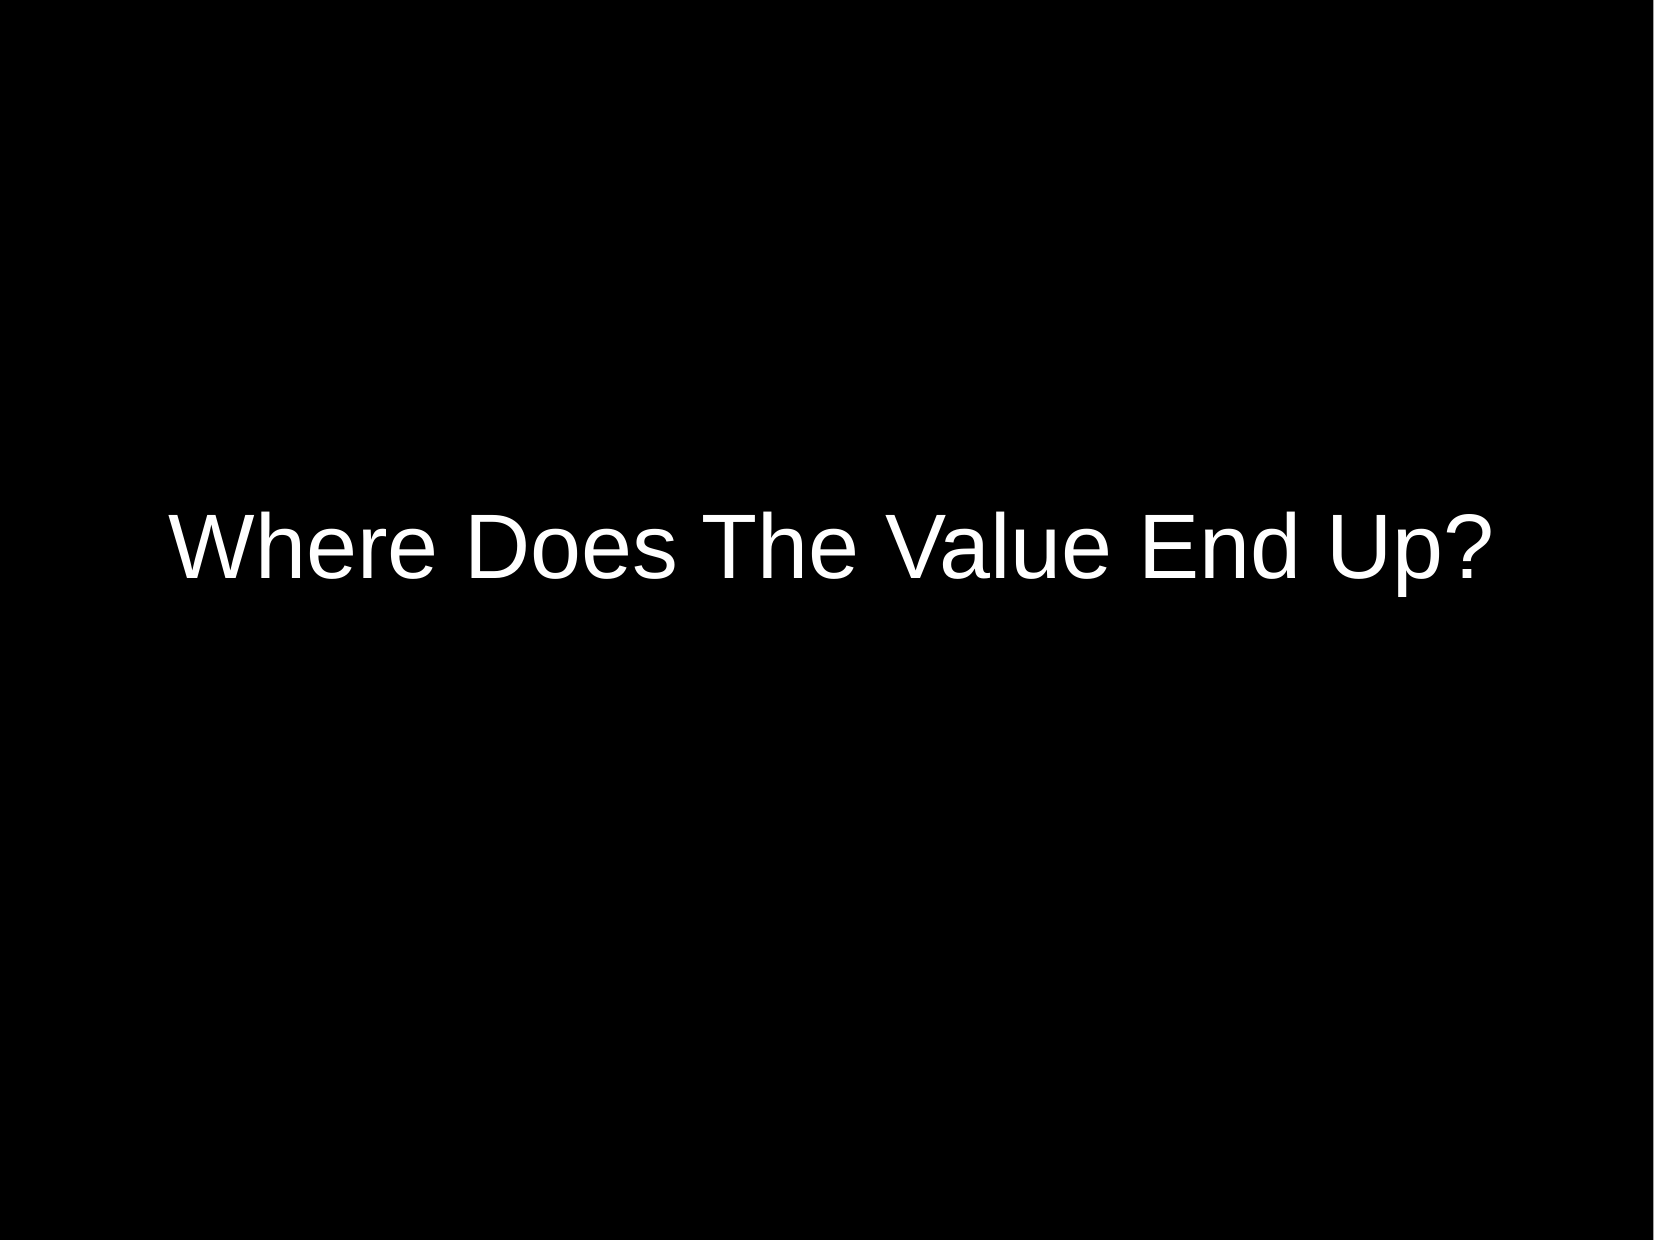

# Where Does The Value End Up?